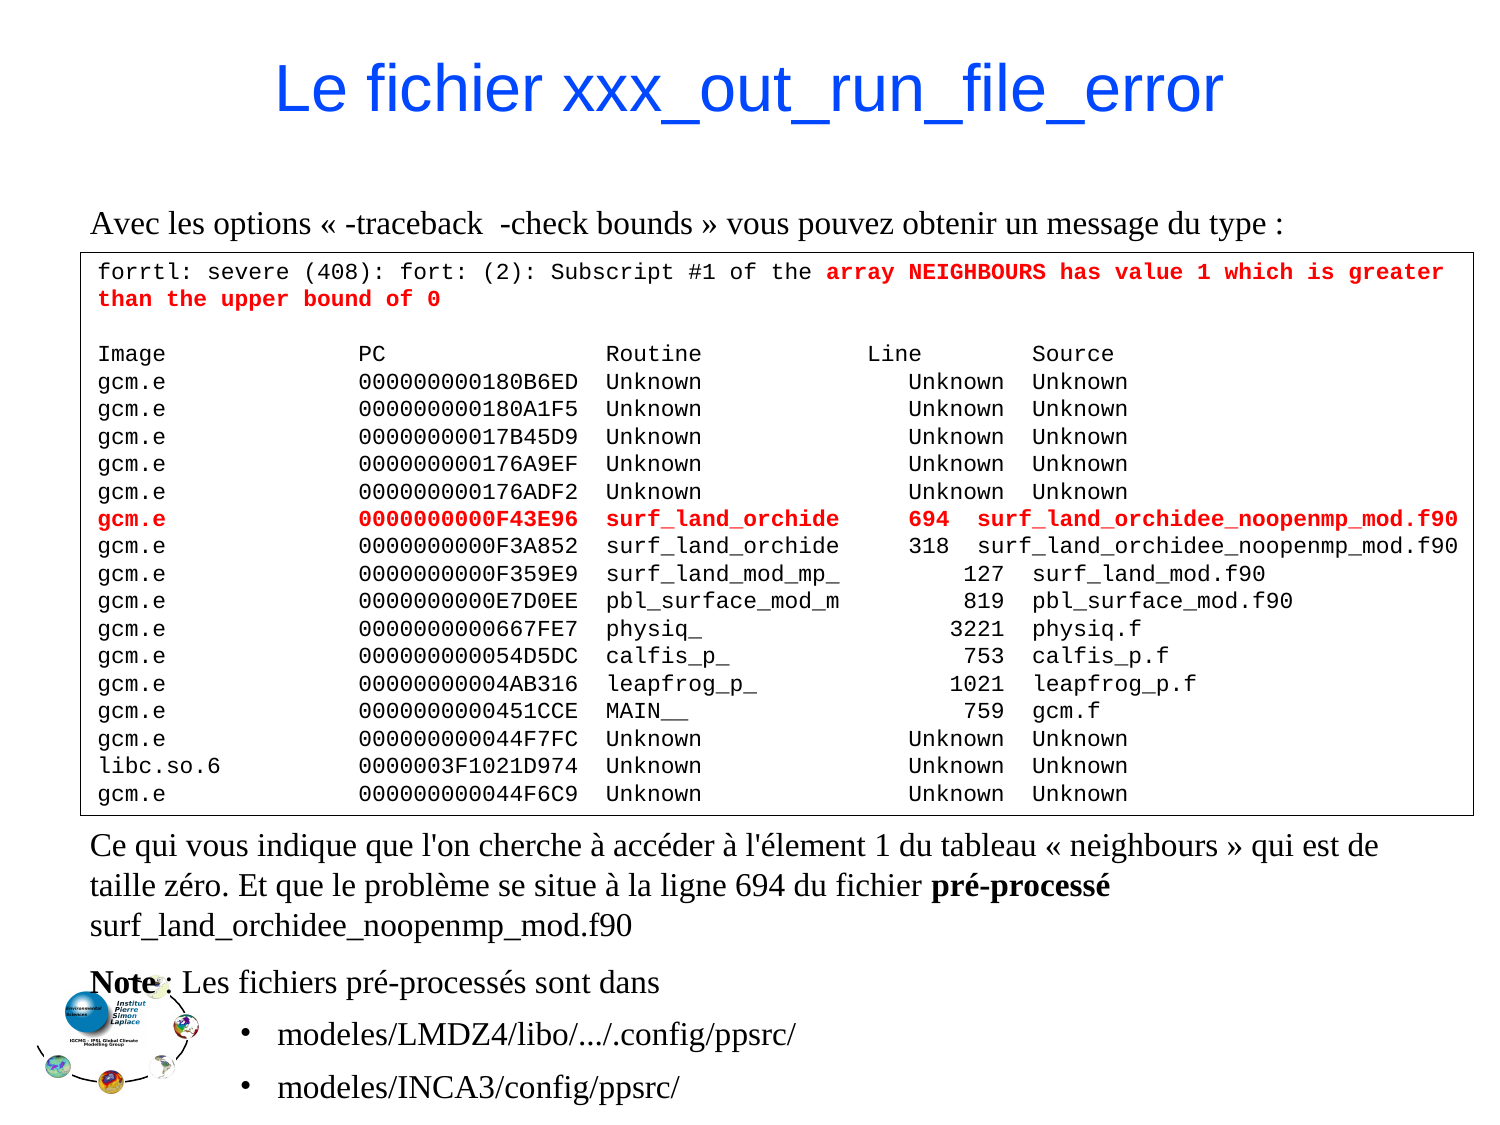

# Le fichier xxx_out_run_file_error
Avec les options « -traceback -check bounds » vous pouvez obtenir un message du type :
Ce qui vous indique que l'on cherche à accéder à l'élement 1 du tableau « neighbours » qui est de taille zéro. Et que le problème se situe à la ligne 694 du fichier pré-processé surf_land_orchidee_noopenmp_mod.f90
Note : Les fichiers pré-processés sont dans
modeles/LMDZ4/libo/.../.config/ppsrc/
modeles/INCA3/config/ppsrc/
forrtl: severe (408): fort: (2): Subscript #1 of the array NEIGHBOURS has value 1 which is greater than the upper bound of 0
Image PC Routine Line Source
gcm.e 000000000180B6ED Unknown Unknown Unknown
gcm.e 000000000180A1F5 Unknown Unknown Unknown
gcm.e 00000000017B45D9 Unknown Unknown Unknown
gcm.e 000000000176A9EF Unknown Unknown Unknown
gcm.e 000000000176ADF2 Unknown Unknown Unknown
gcm.e 0000000000F43E96 surf_land_orchide 694 surf_land_orchidee_noopenmp_mod.f90
gcm.e 0000000000F3A852 surf_land_orchide 318 surf_land_orchidee_noopenmp_mod.f90
gcm.e 0000000000F359E9 surf_land_mod_mp_ 127 surf_land_mod.f90
gcm.e 0000000000E7D0EE pbl_surface_mod_m 819 pbl_surface_mod.f90
gcm.e 0000000000667FE7 physiq_ 3221 physiq.f
gcm.e 000000000054D5DC calfis_p_ 753 calfis_p.f
gcm.e 00000000004AB316 leapfrog_p_ 1021 leapfrog_p.f
gcm.e 0000000000451CCE MAIN__ 759 gcm.f
gcm.e 000000000044F7FC Unknown Unknown Unknown
libc.so.6 0000003F1021D974 Unknown Unknown Unknown
gcm.e 000000000044F6C9 Unknown Unknown Unknown